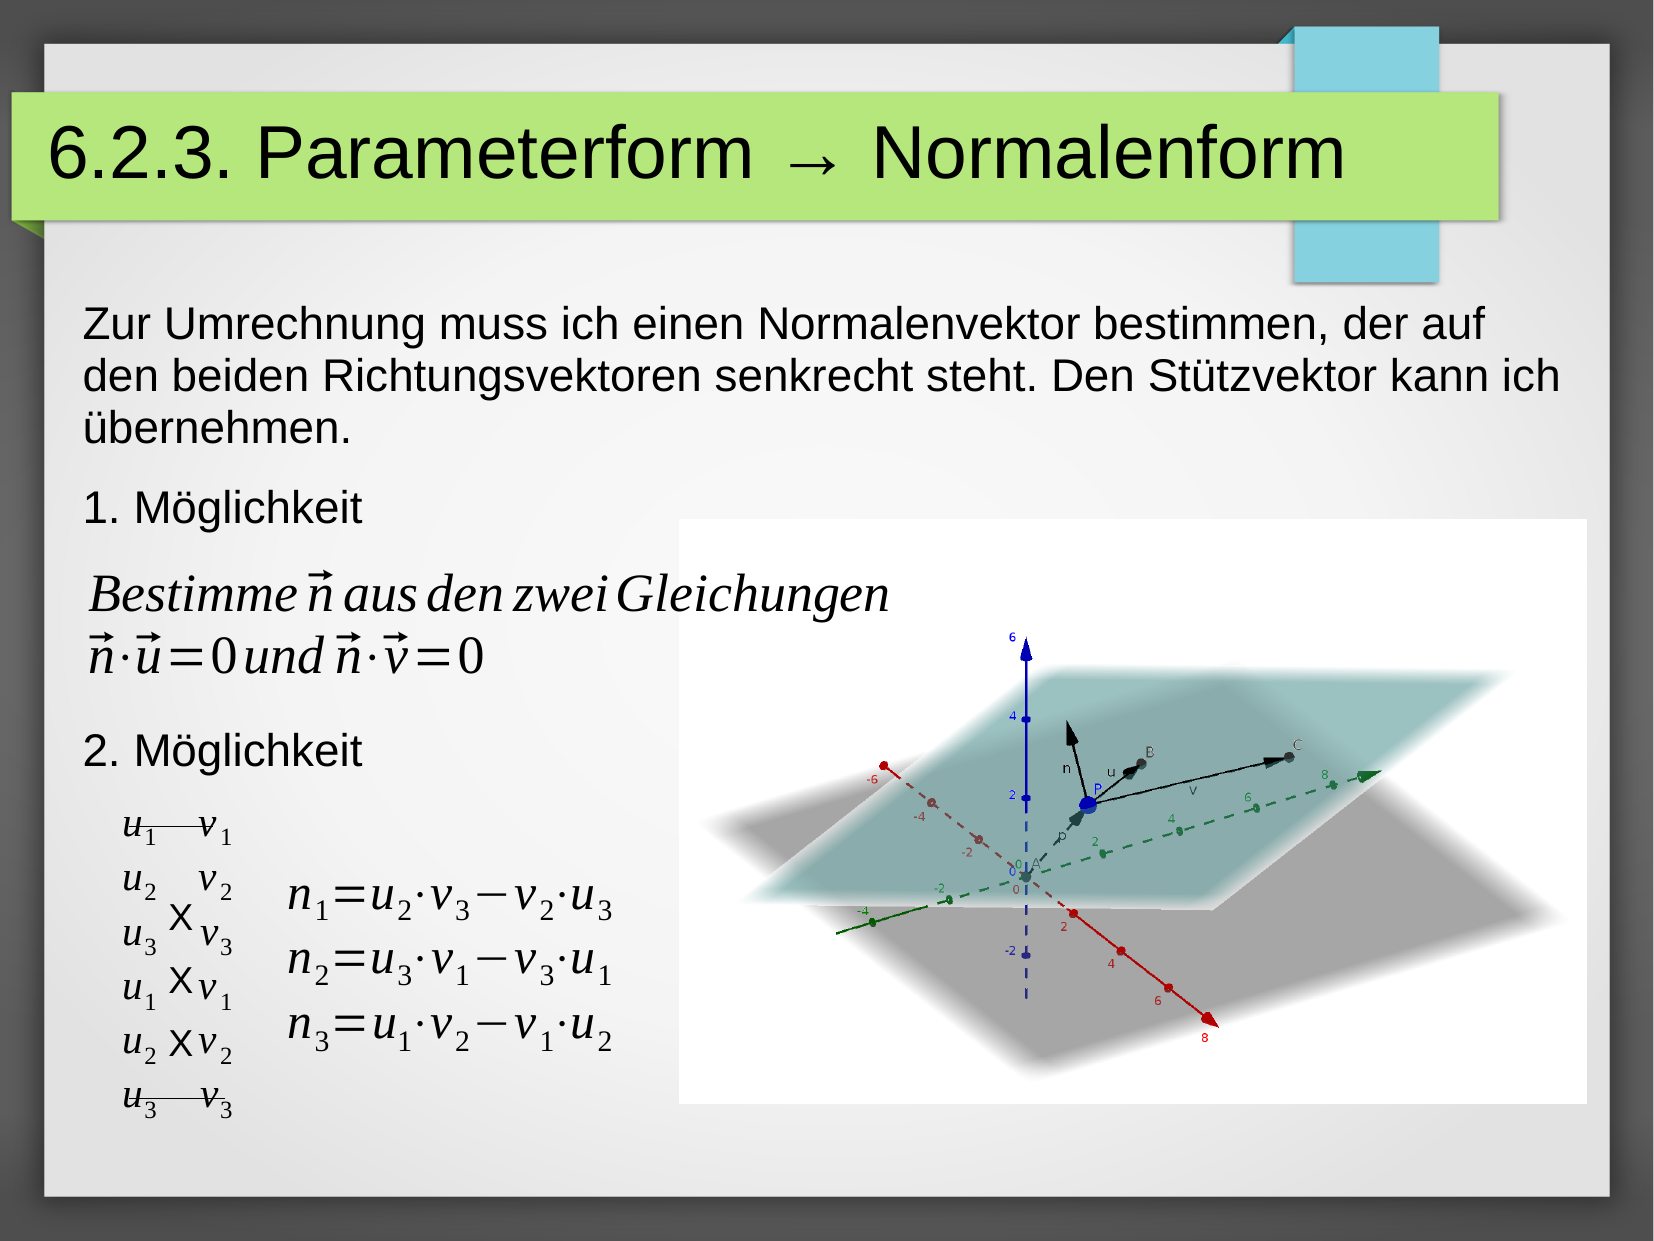

6.2.3. Parameterform → Normalenform
# Zur Umrechnung muss ich einen Normalenvektor bestimmen, der auf den beiden Richtungsvektoren senkrecht steht. Den Stützvektor kann ich übernehmen.
1. Möglichkeit
2. Möglichkeit
X
X
X